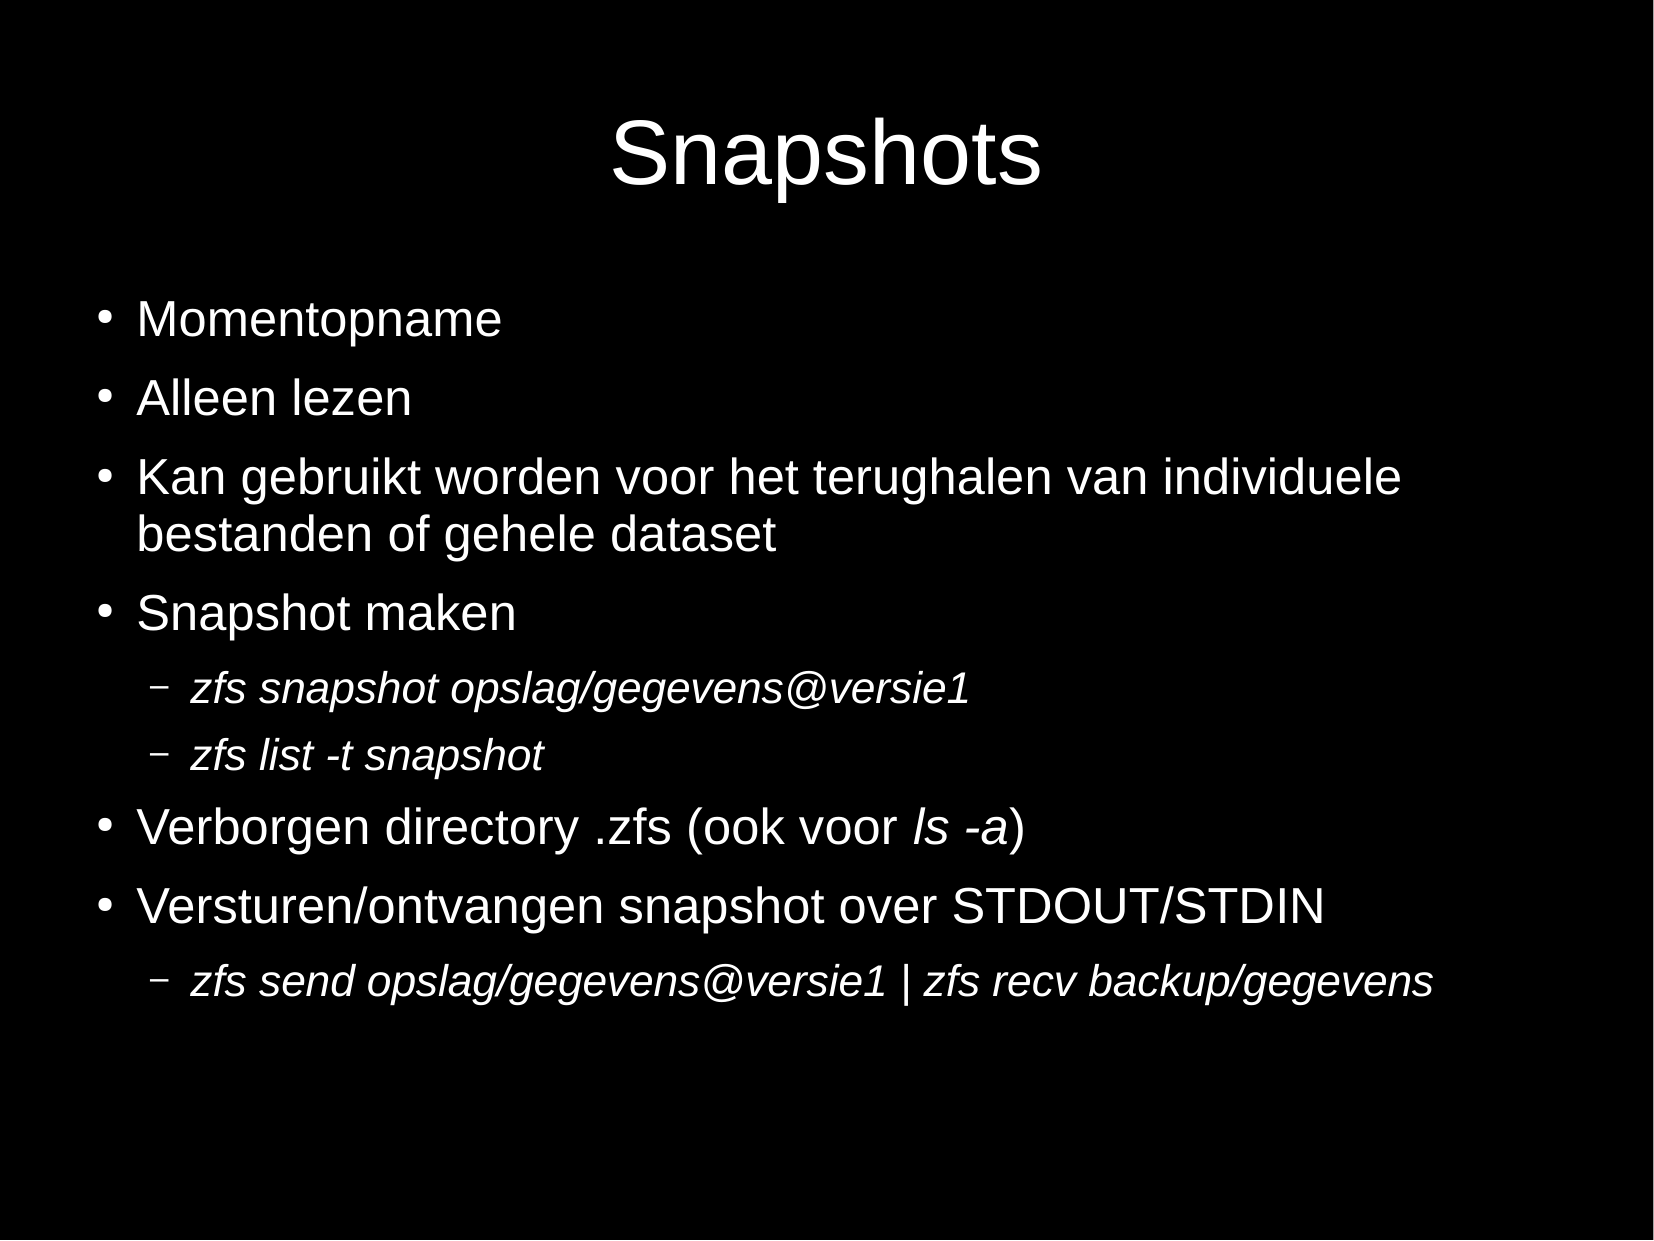

# Snapshots
Momentopname
Alleen lezen
Kan gebruikt worden voor het terughalen van individuele bestanden of gehele dataset
Snapshot maken
zfs snapshot opslag/gegevens@versie1
zfs list -t snapshot
Verborgen directory .zfs (ook voor ls -a)
Versturen/ontvangen snapshot over STDOUT/STDIN
zfs send opslag/gegevens@versie1 | zfs recv backup/gegevens